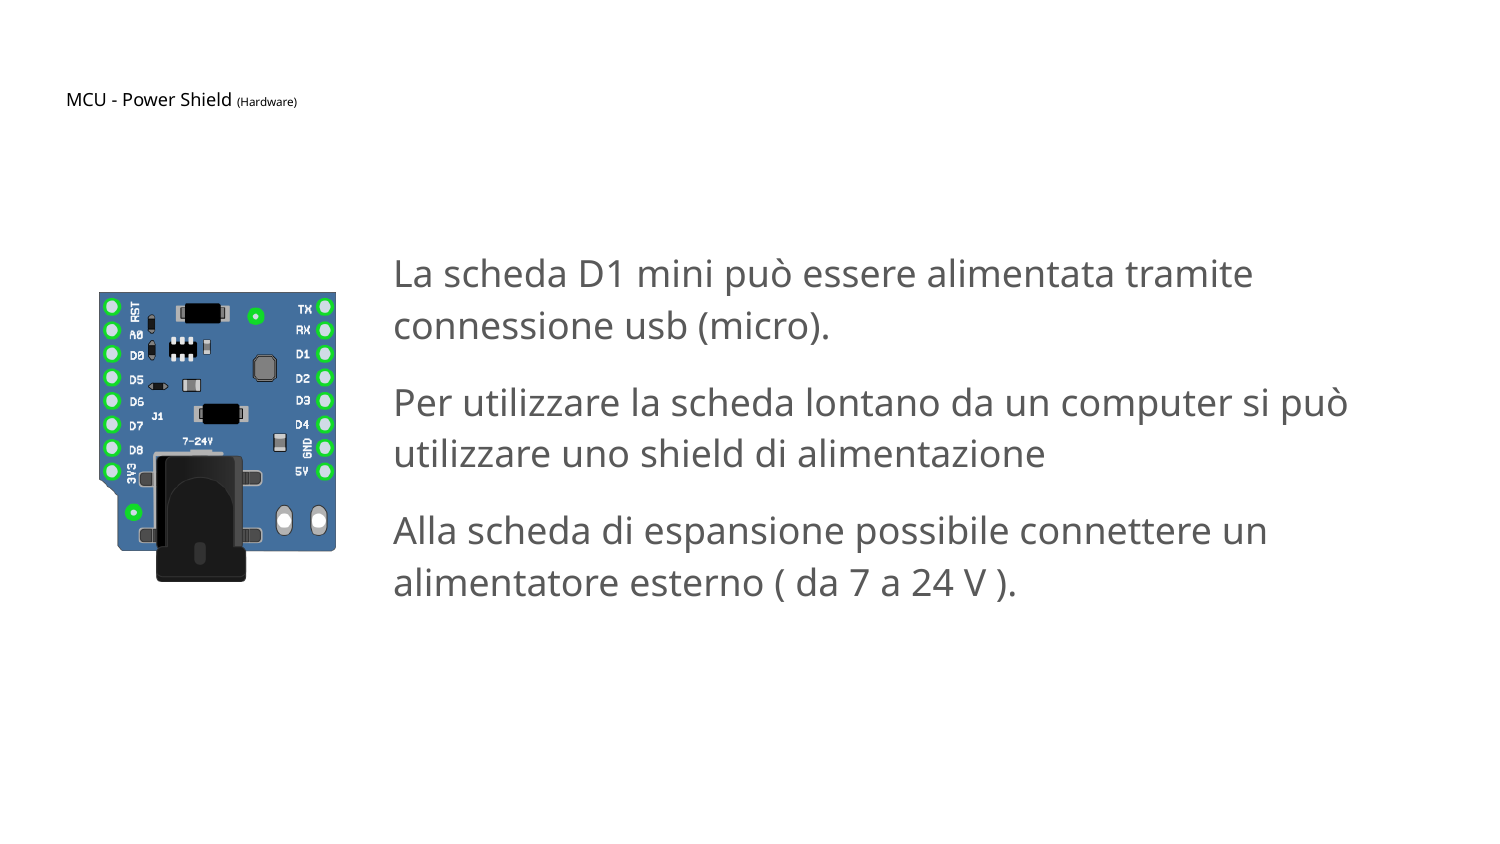

MCU - Power Shield (Hardware)
# La scheda D1 mini può essere alimentata tramite connessione usb (micro).
Per utilizzare la scheda lontano da un computer si può utilizzare uno shield di alimentazione
Alla scheda di espansione possibile connettere un alimentatore esterno ( da 7 a 24 V ).